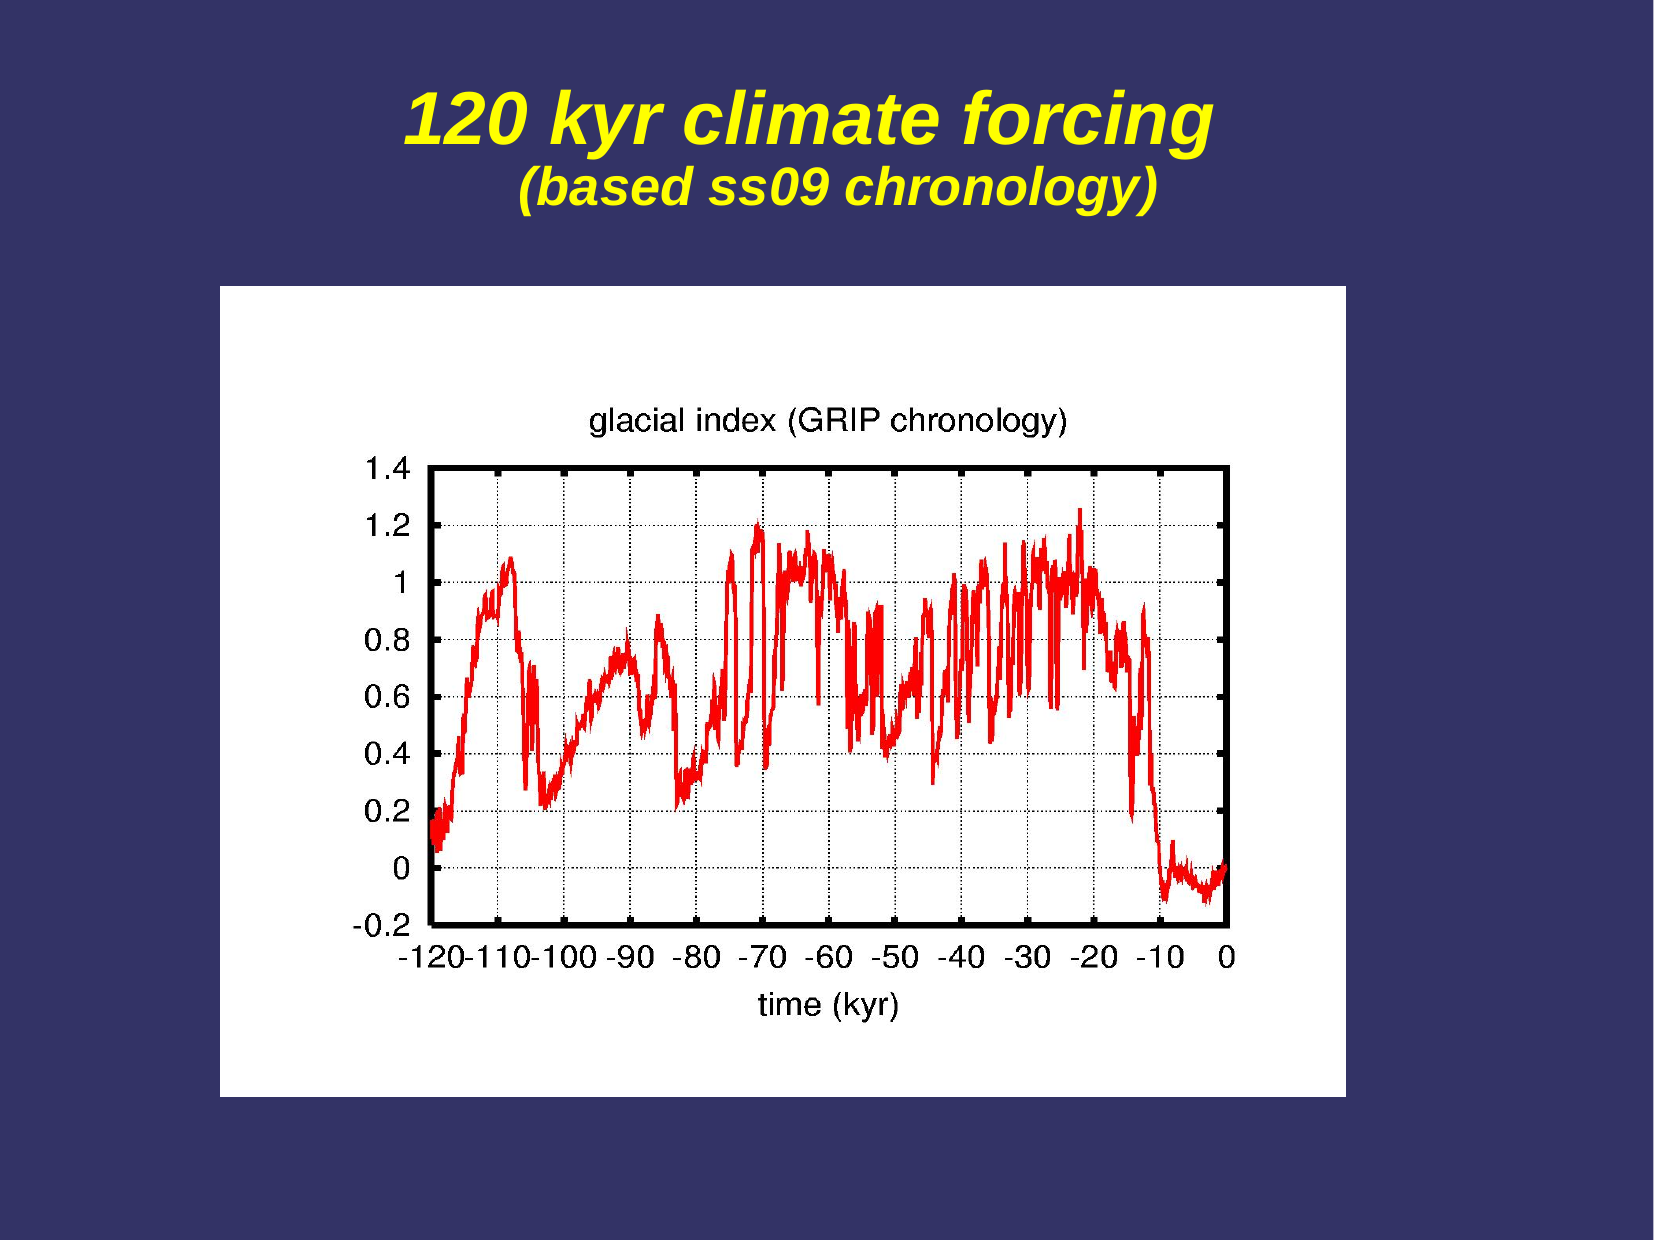

# 120 kyr climate forcing (based ss09 chronology)